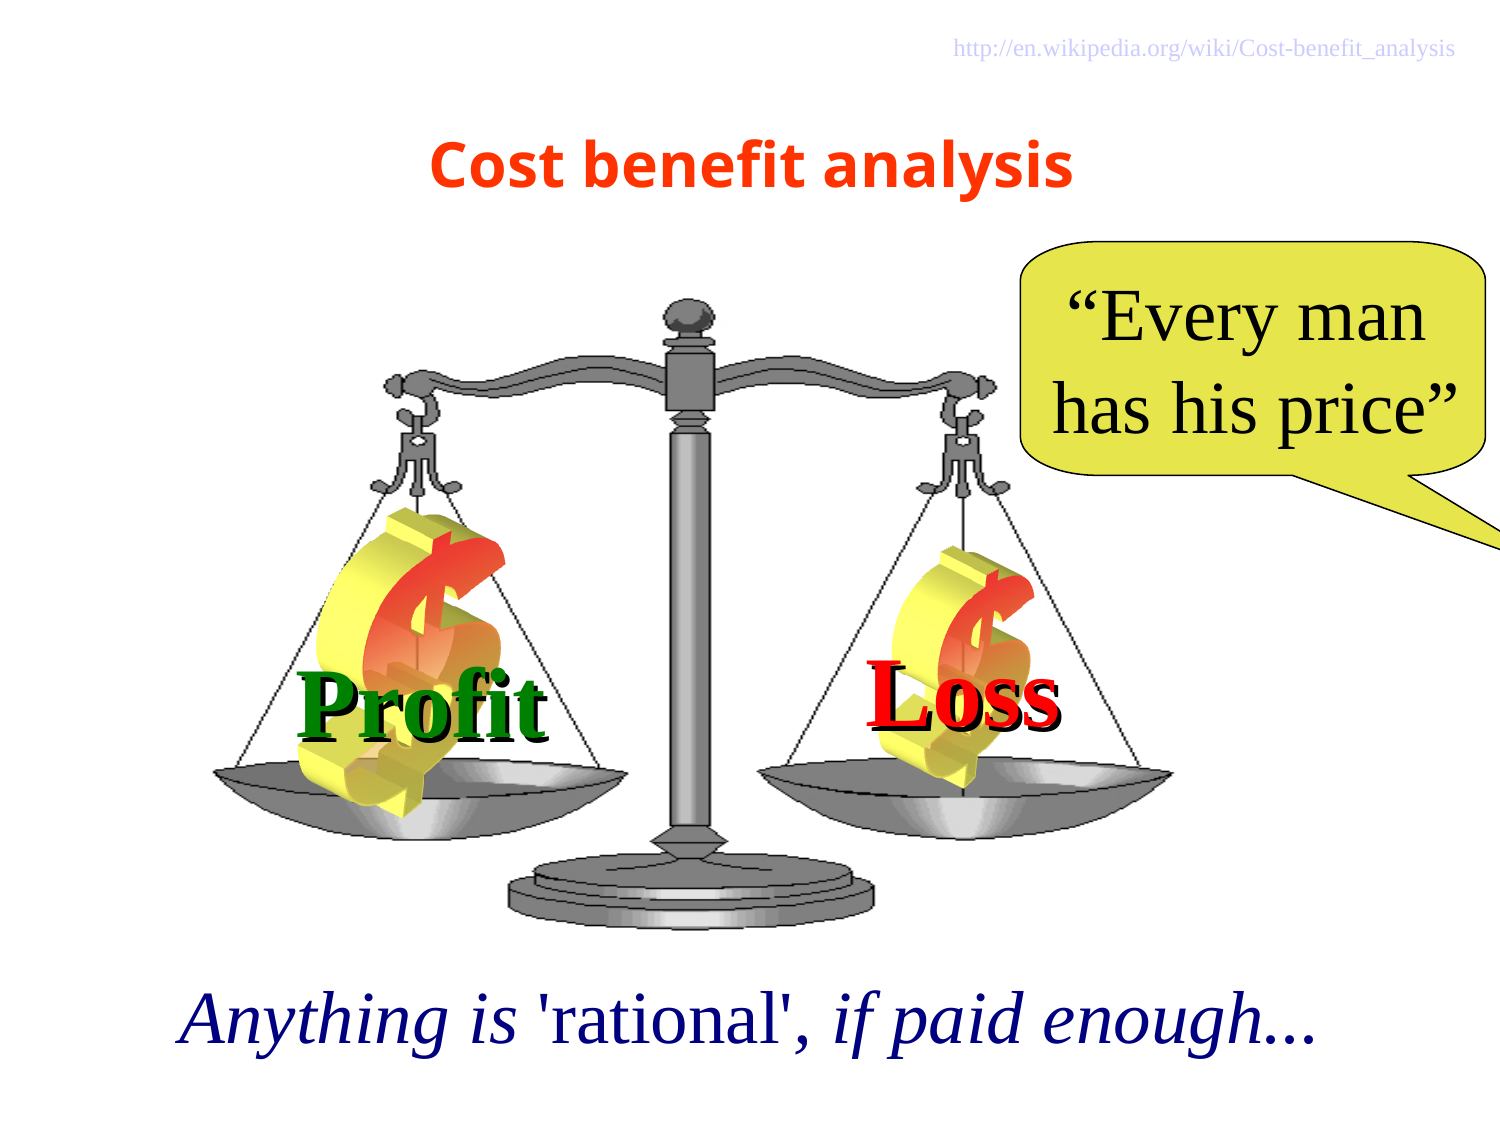

http://en.wikipedia.org/wiki/Cost-benefit_analysis
Cost benefit analysis
“Every man
has his price”
Loss
Profit
Anything is 'rational', if paid enough...